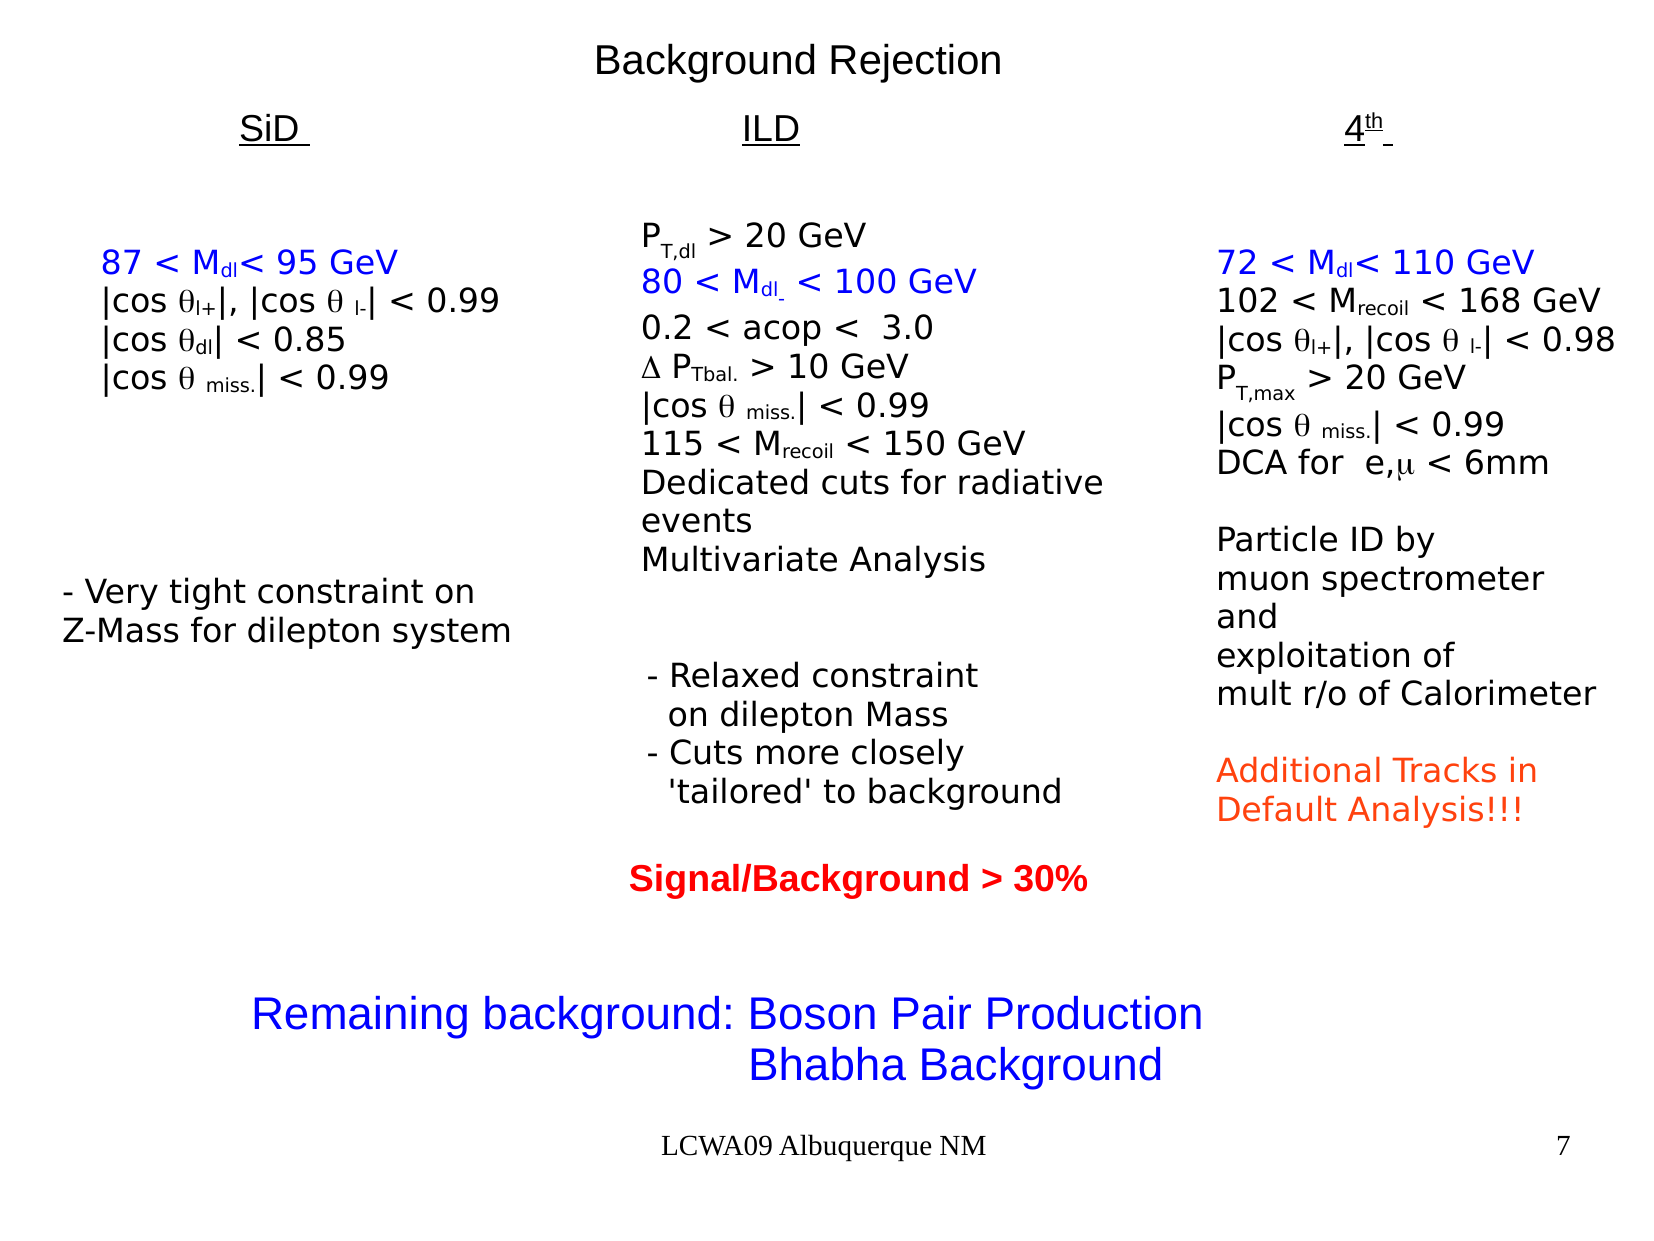

Background Rejection
SiD
ILD
4th
PT,dl > 20 GeV
80 < Mdl- < 100 GeV
0.2 < acop < 3.0
Δ PTbal. > 10 GeV
|cos θ miss.| < 0.99
115 < Mrecoil < 150 GeV
Dedicated cuts for radiative
events
Multivariate Analysis
87 < Mdl< 95 GeV
|cos θl+|, |cos θ l-| < 0.99
|cos θdl| < 0.85
|cos θ miss.| < 0.99
72 < Mdl< 110 GeV
102 < Mrecoil < 168 GeV
|cos θl+|, |cos θ l-| < 0.98
PT,max > 20 GeV
|cos θ miss.| < 0.99
DCA for e,μ < 6mm
Particle ID by
muon spectrometer
and
exploitation of
mult r/o of Calorimeter
Additional Tracks in
Default Analysis!!!
- Very tight constraint on
Z-Mass for dilepton system
- Relaxed constraint
 on dilepton Mass
- Cuts more closely
 'tailored' to background
Signal/Background > 30%
Remaining background: Boson Pair Production
 Bhabha Background
LCWA09 albuquerque NM
7